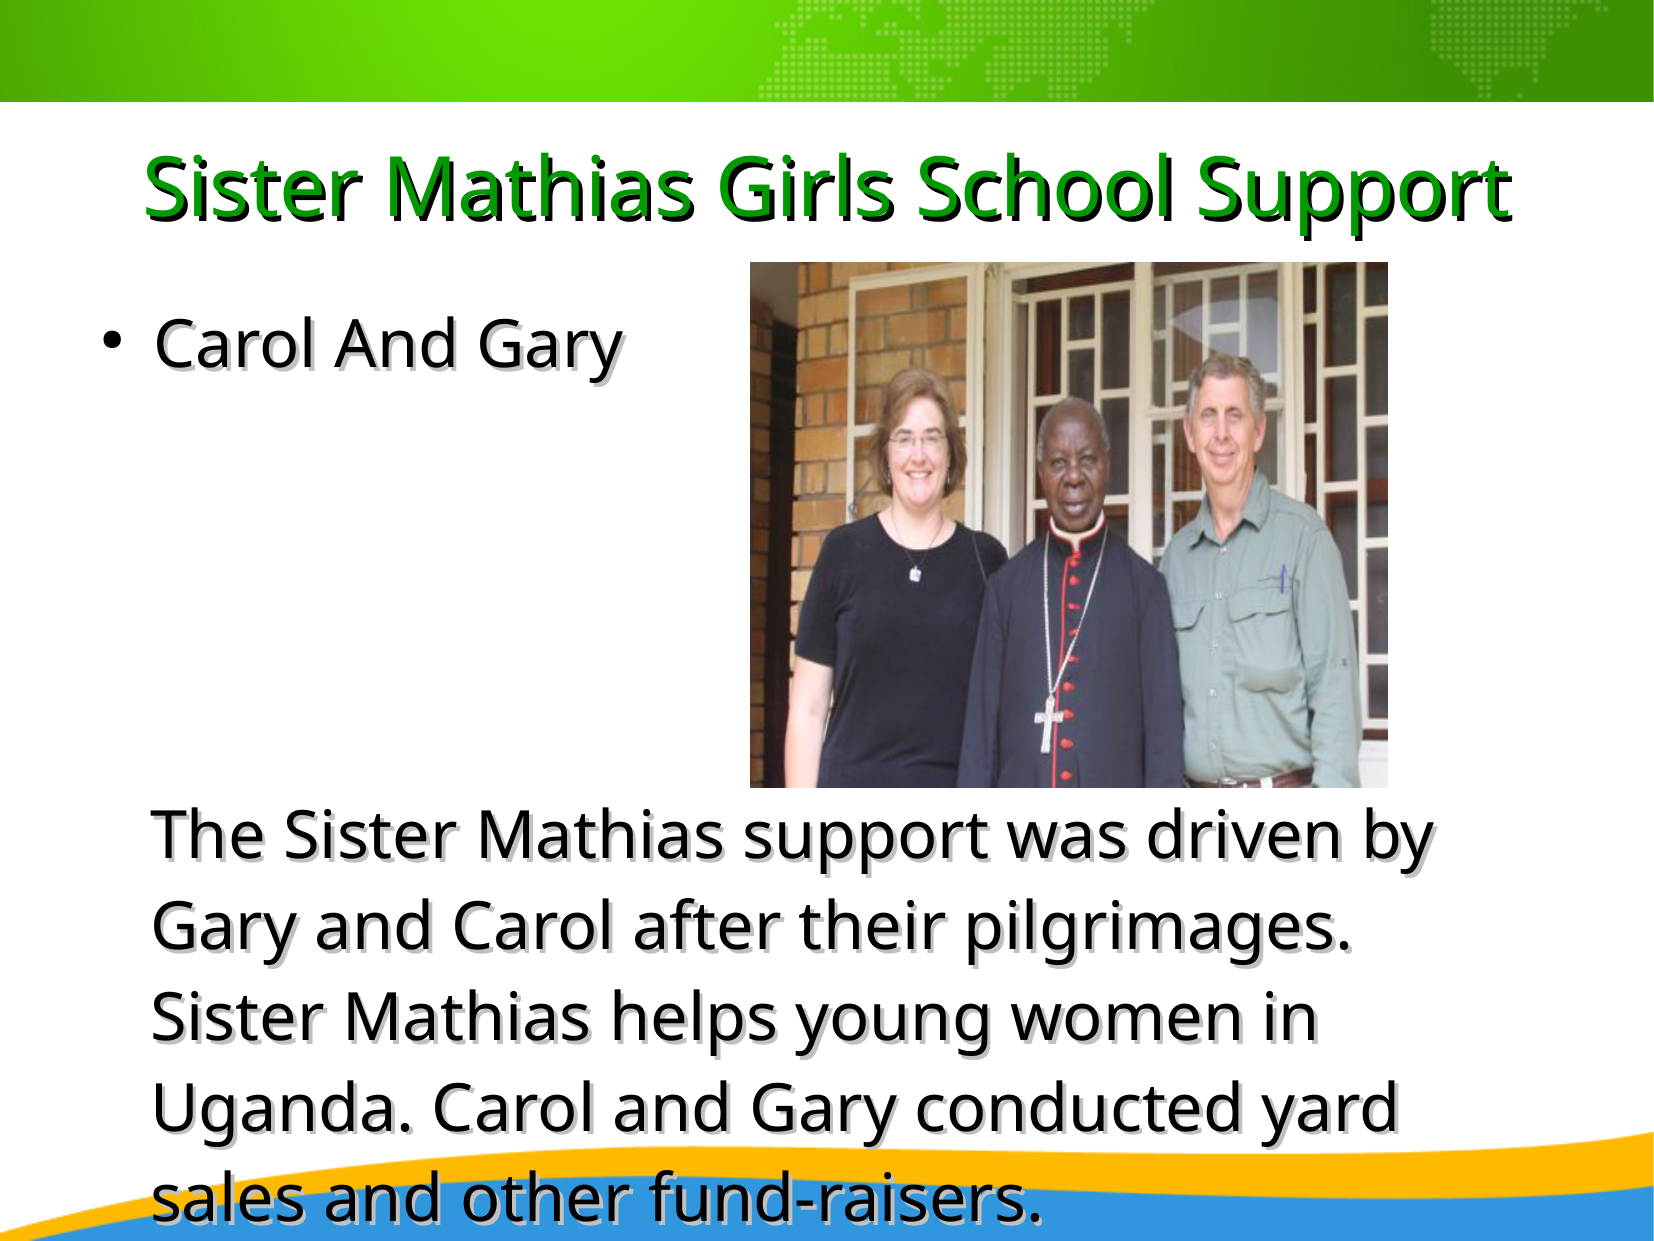

# Sister Mathias Girls School Support
Carol And Gary
The Sister Mathias support was driven by Gary and Carol after their pilgrimages. Sister Mathias helps young women in Uganda. Carol and Gary conducted yard sales and other fund-raisers.